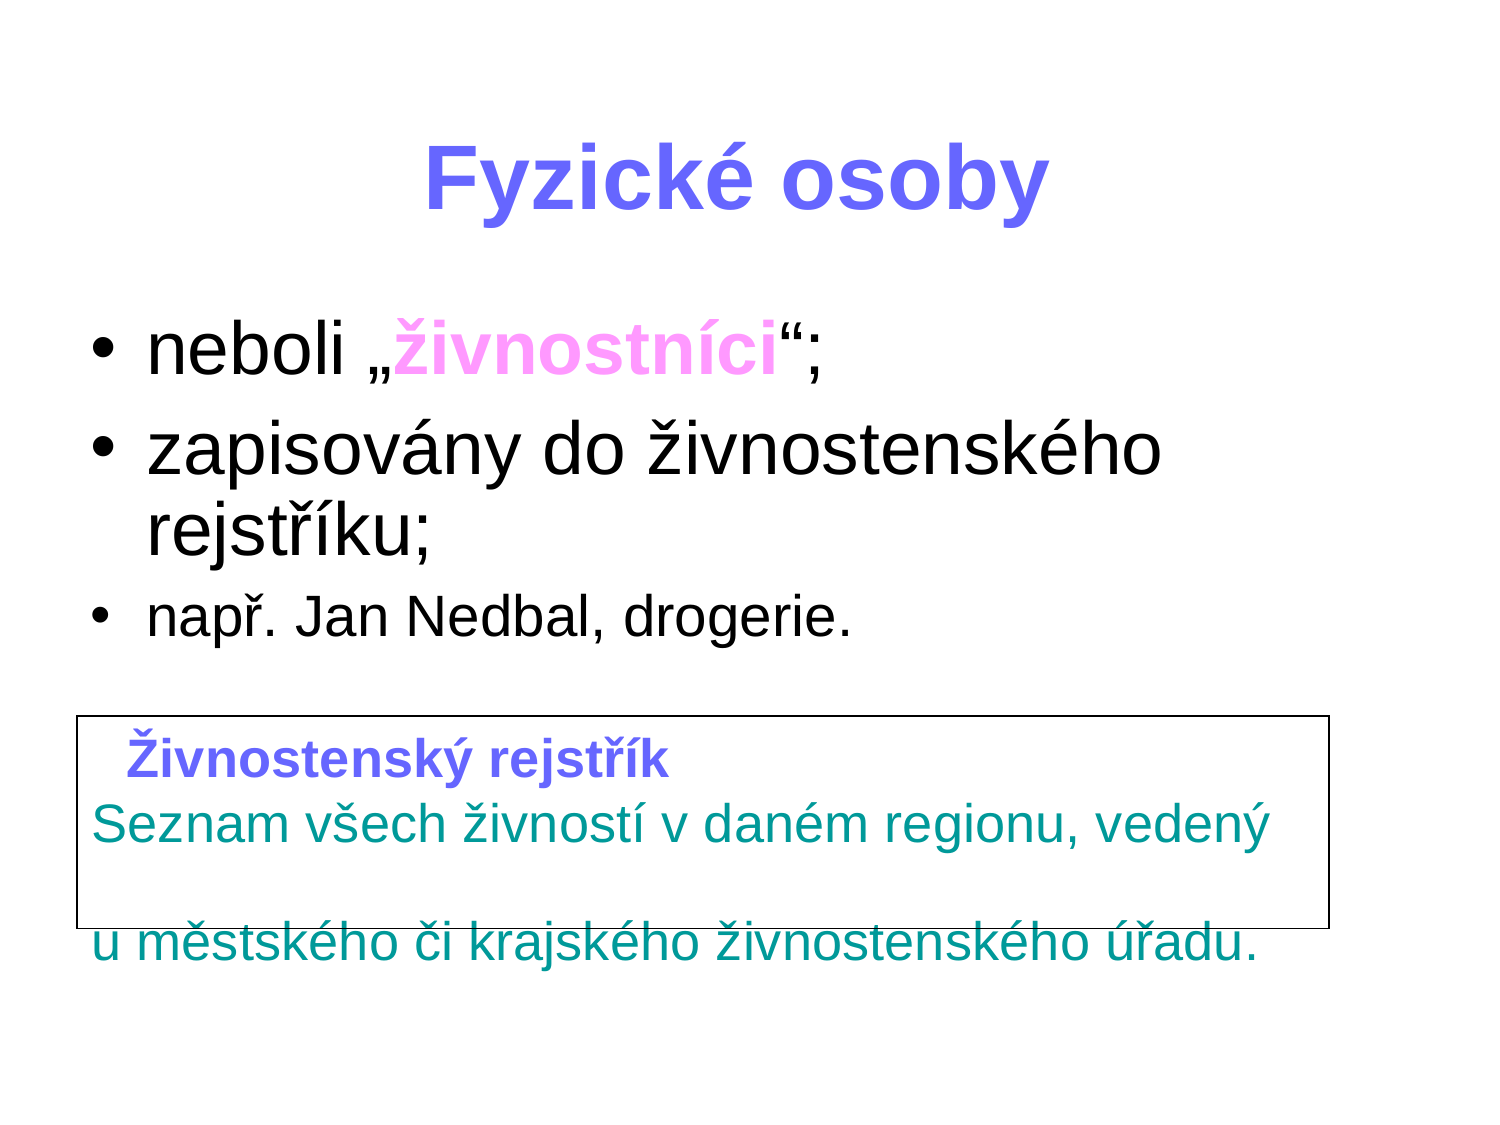

# Fyzické osoby
neboli „živnostníci“;
zapisovány do živnostenského rejstříku;
např. Jan Nedbal, drogerie.
Živnostenský rejstřík
Seznam všech živností v daném regionu, vedený
u městského či krajského živnostenského úřadu.